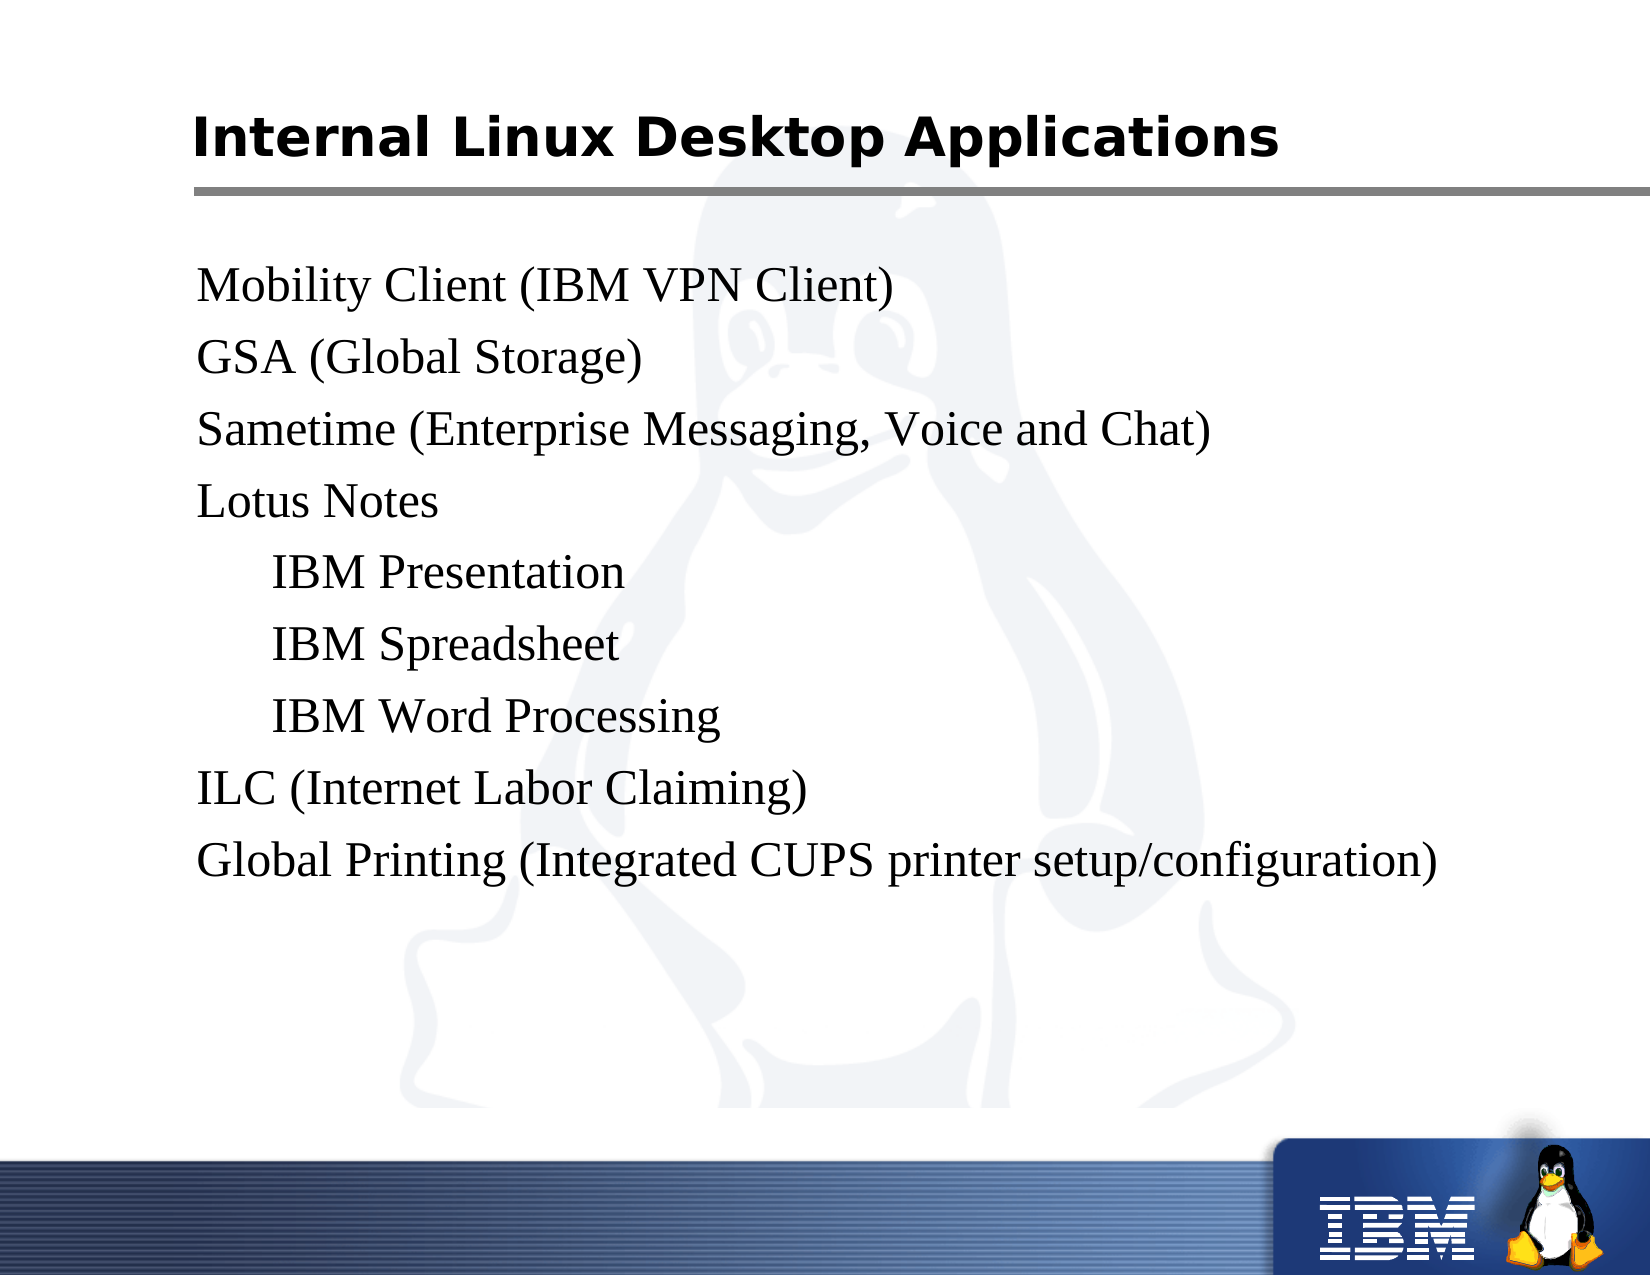

# Internal Linux Desktop Applications
 Mobility Client (IBM VPN Client)
 GSA (Global Storage)
 Sametime (Enterprise Messaging, Voice and Chat)
 Lotus Notes
 IBM Presentation
 IBM Spreadsheet
 IBM Word Processing
 ILC (Internet Labor Claiming)
 Global Printing (Integrated CUPS printer setup/configuration)